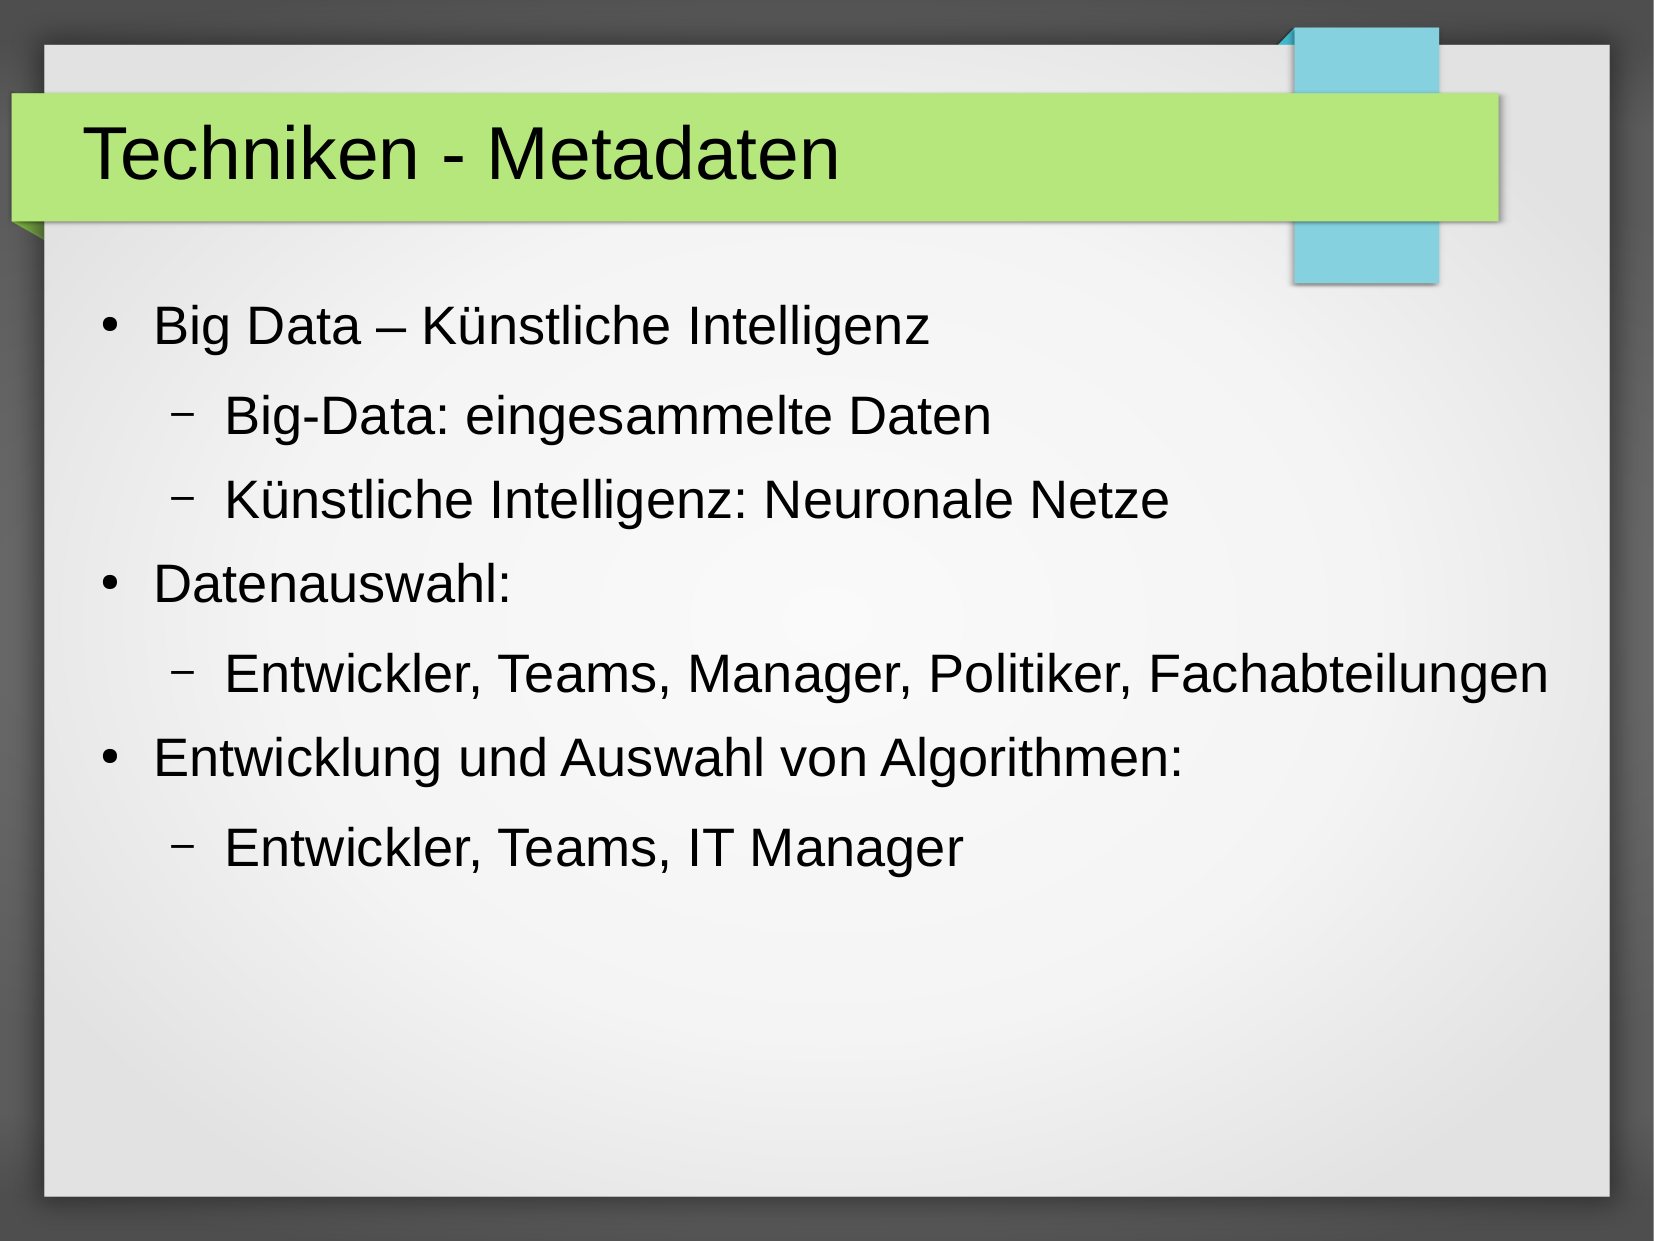

# Techniken - Metadaten
Big Data – Künstliche Intelligenz
Big-Data: eingesammelte Daten
Künstliche Intelligenz: Neuronale Netze
Datenauswahl:
Entwickler, Teams, Manager, Politiker, Fachabteilungen
Entwicklung und Auswahl von Algorithmen:
Entwickler, Teams, IT Manager